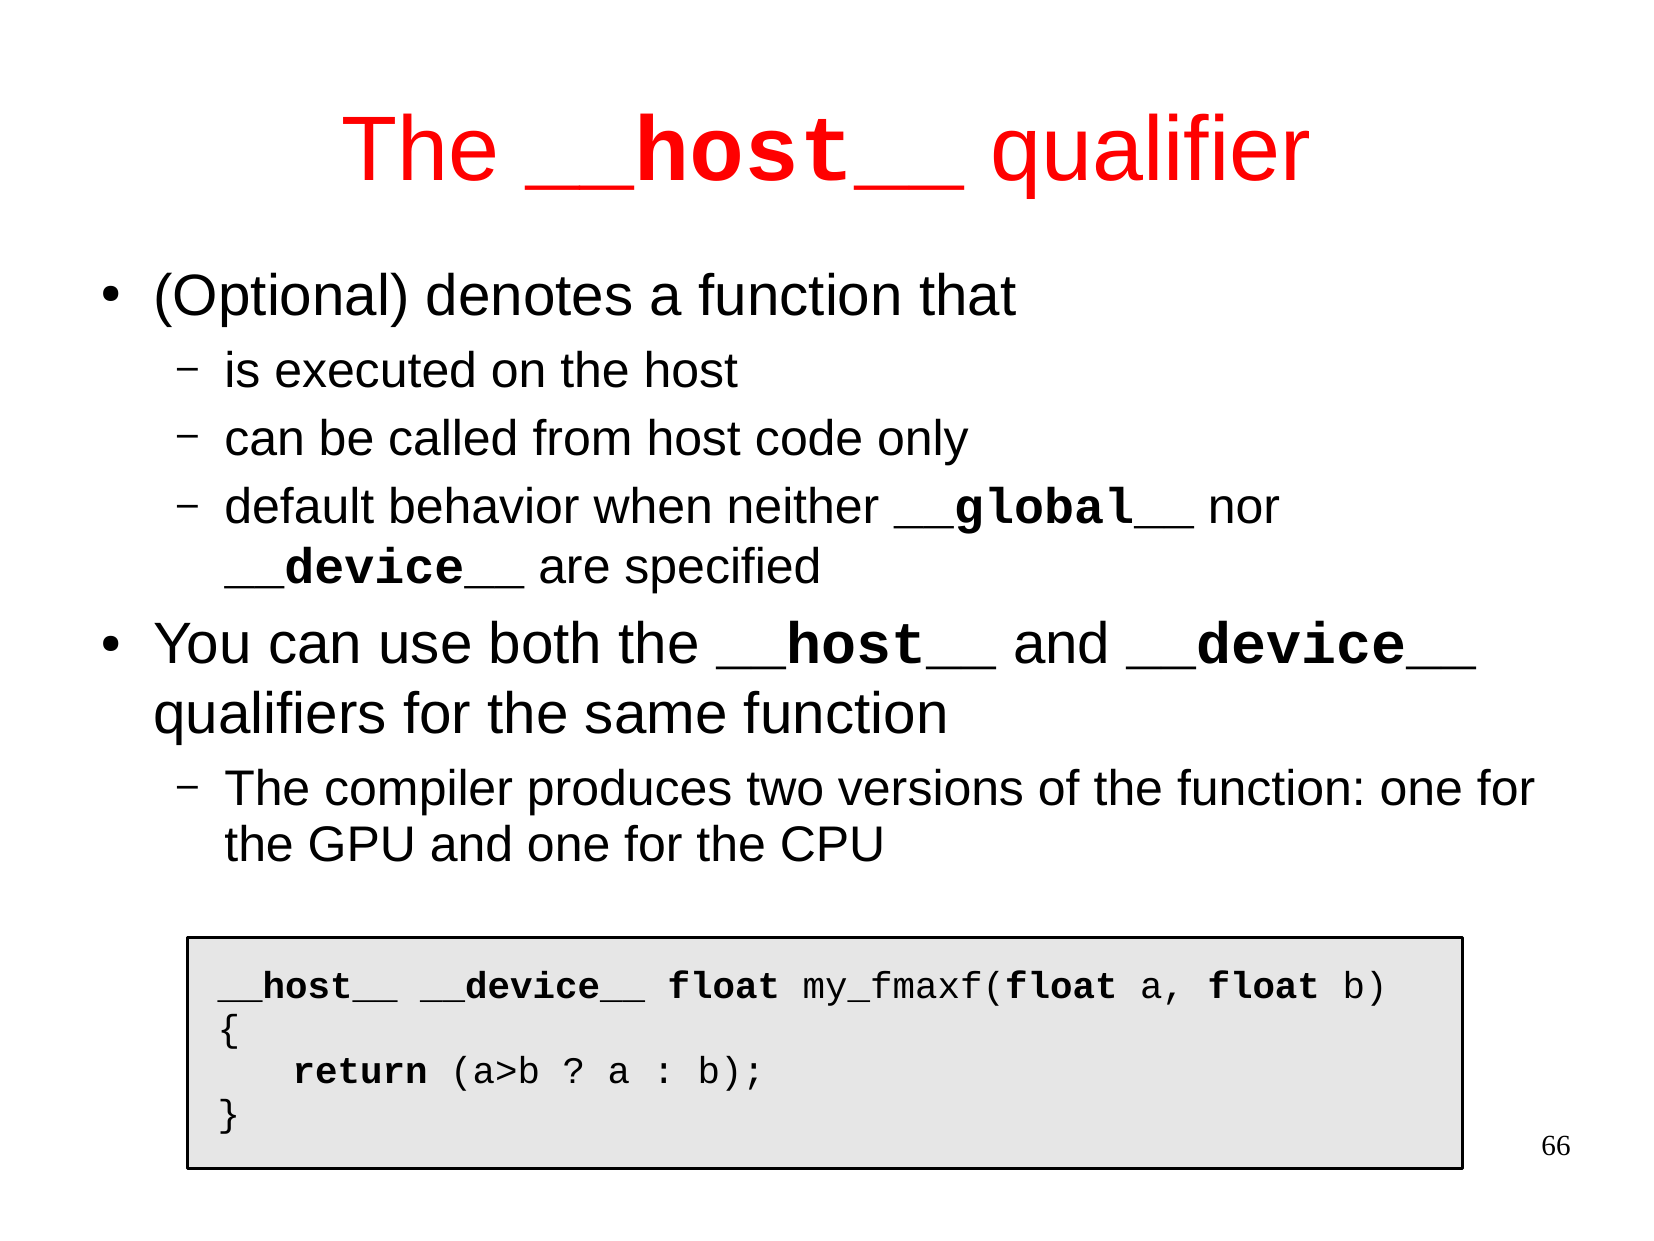

# The __host__ qualifier
(Optional) denotes a function that
is executed on the host
can be called from host code only
default behavior when neither __global__ nor __device__ are specified
You can use both the __host__ and __device__ qualifiers for the same function
The compiler produces two versions of the function: one for the GPU and one for the CPU
__host__ __device__ float my_fmaxf(float a, float b)
{
	return (a>b ? a : b);
}
CUDA Programming
66